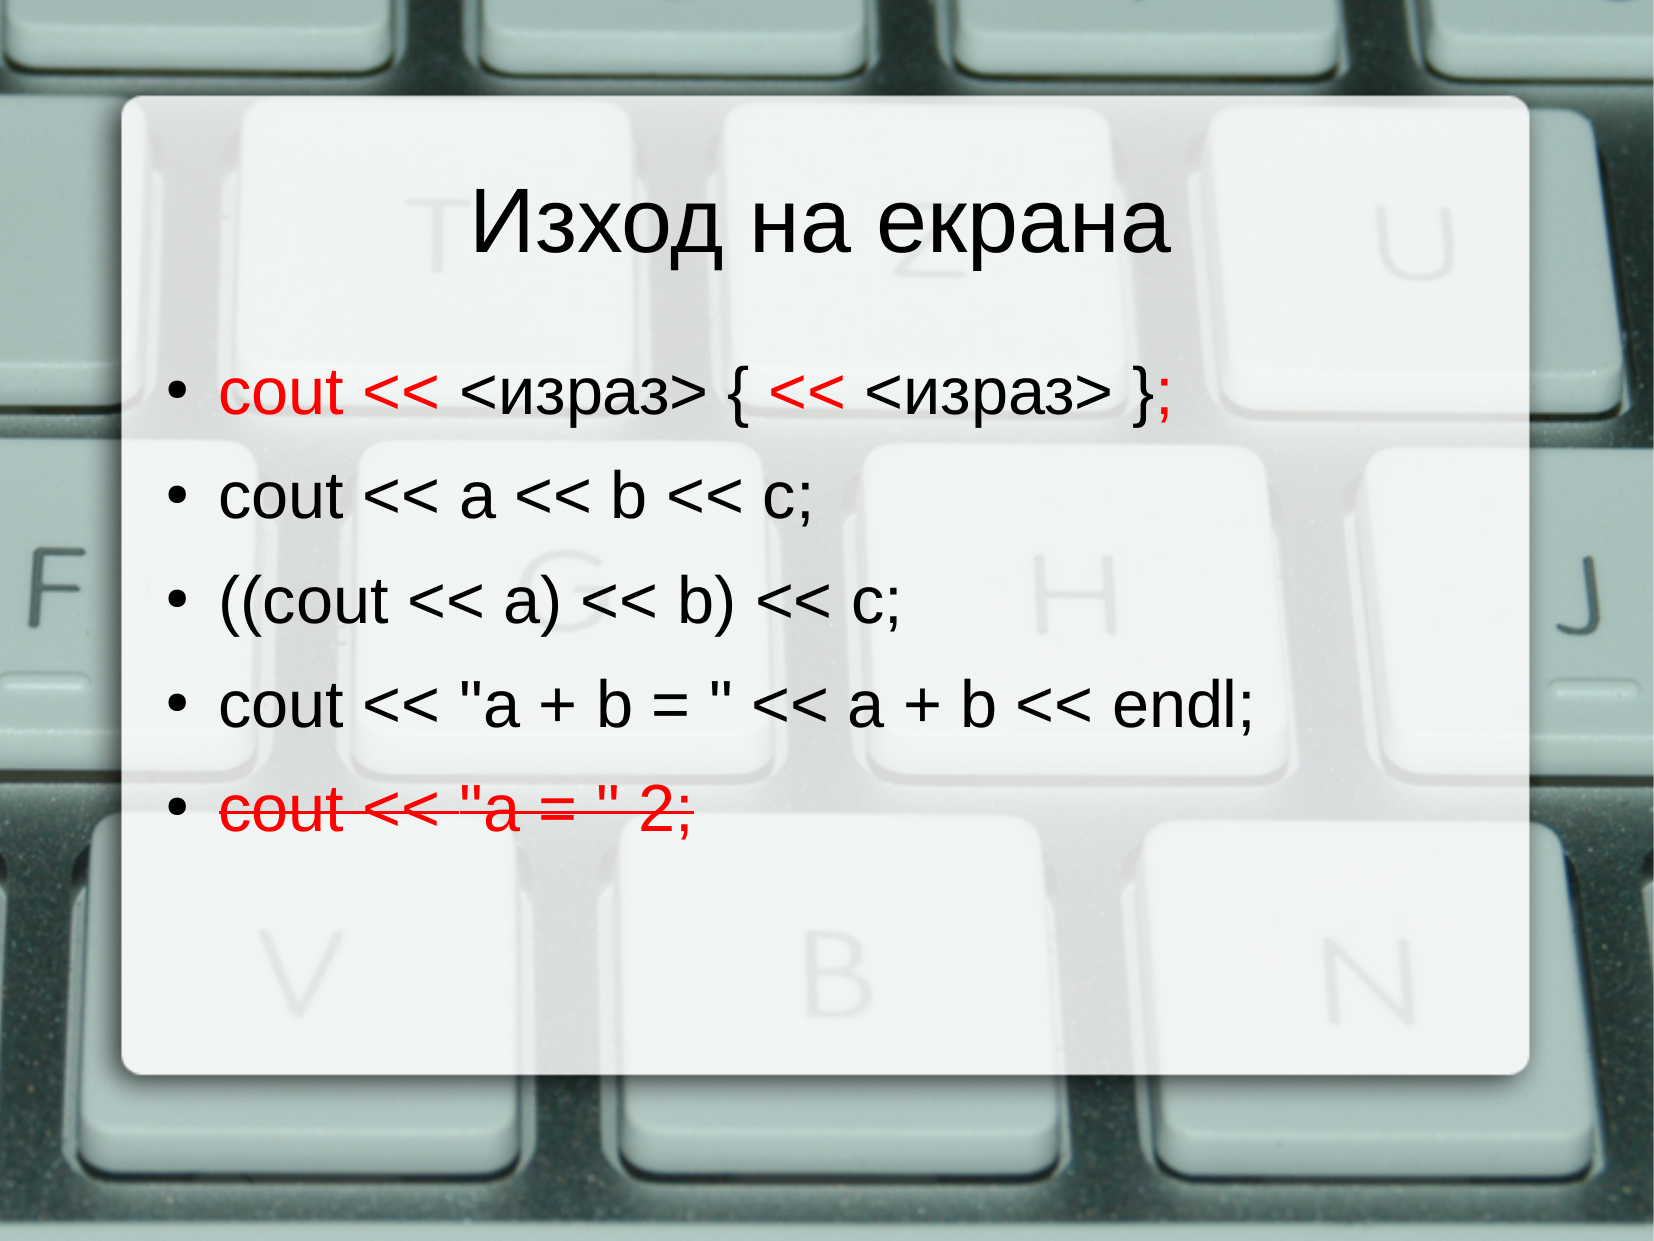

# Изход на екрана
cout << <израз> { << <израз> };
cout << a << b << c;
((cout << a) << b) << c;
cout << "a + b = " << a + b << endl;
cout << "a = " 2;